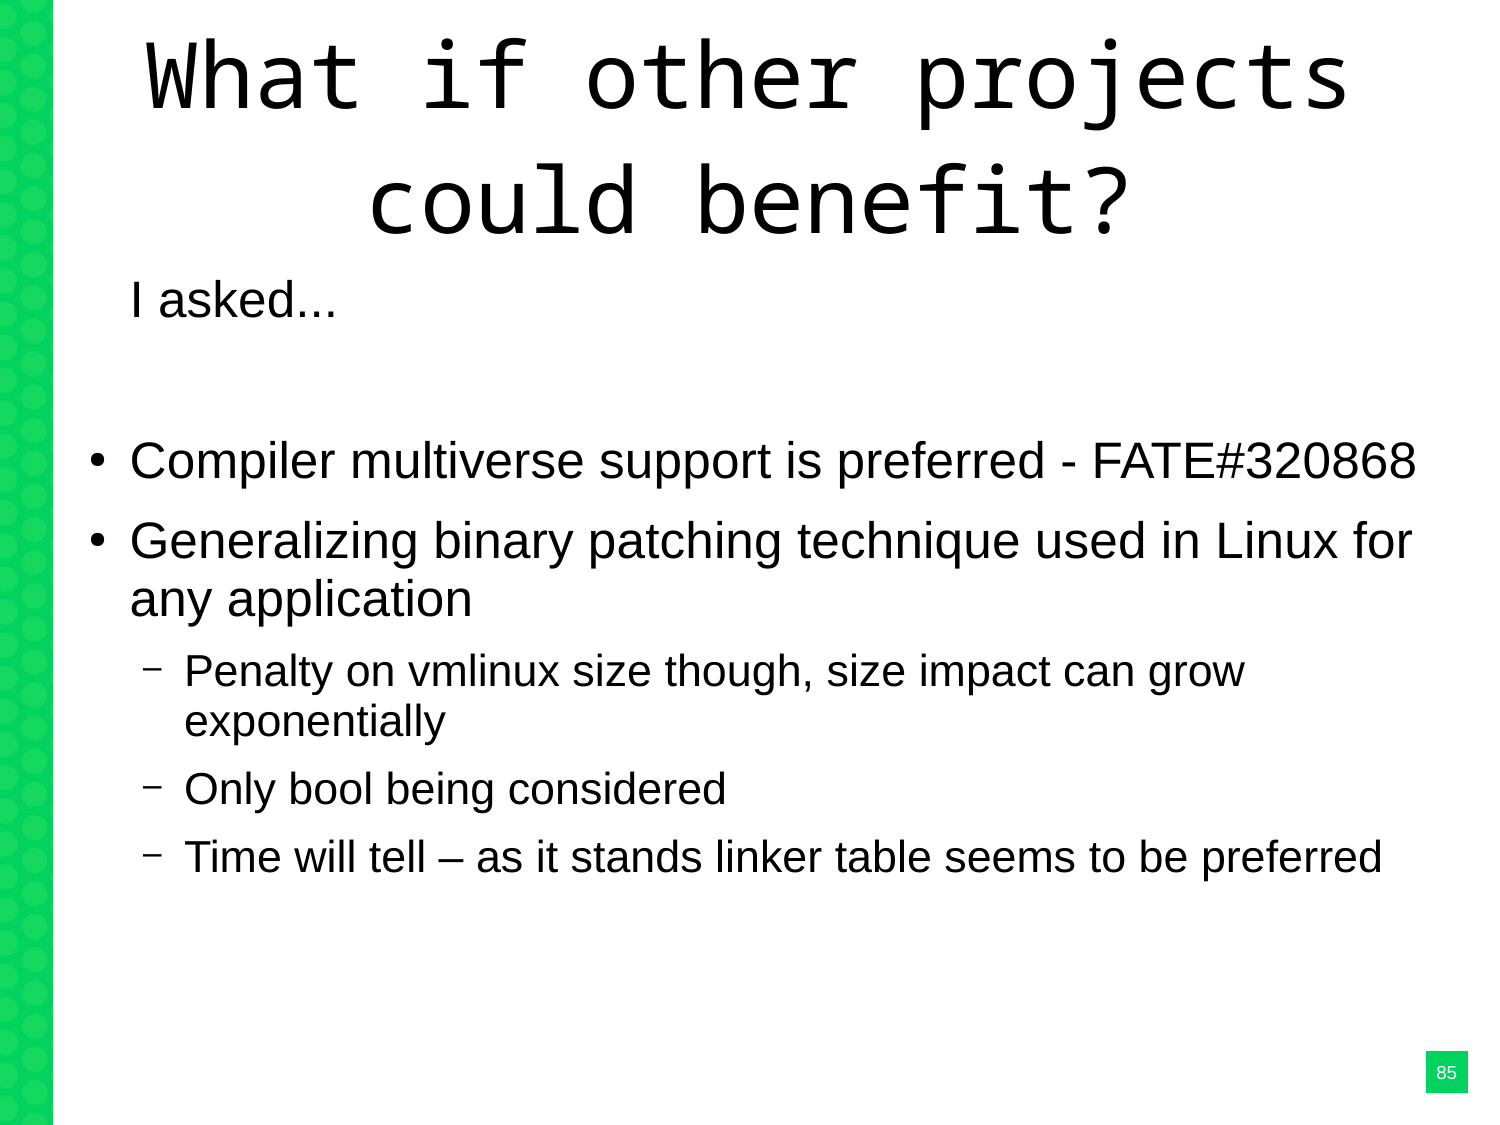

# What if other projects could benefit?
I asked...
Compiler multiverse support is preferred - FATE#320868
Generalizing binary patching technique used in Linux for any application
Penalty on vmlinux size though, size impact can grow exponentially
Only bool being considered
Time will tell – as it stands linker table seems to be preferred